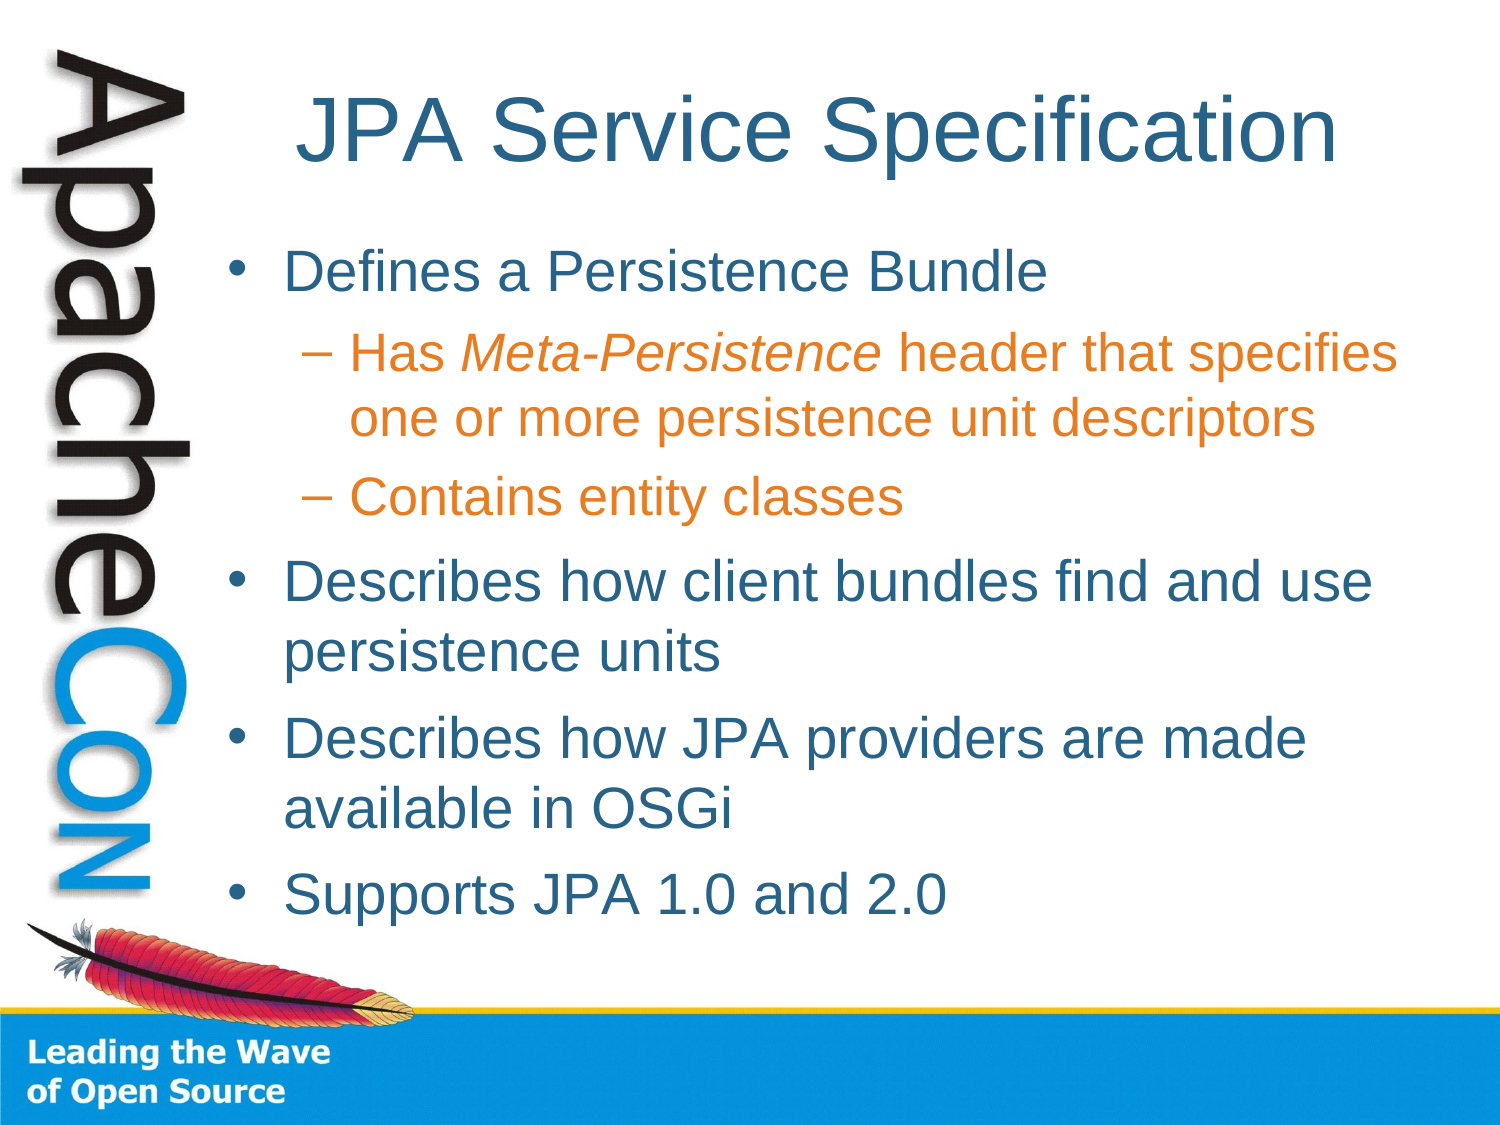

# JPA Service Specification
Defines a Persistence Bundle
Has Meta-Persistence header that specifies one or more persistence unit descriptors
Contains entity classes
Describes how client bundles find and use persistence units
Describes how JPA providers are made available in OSGi
Supports JPA 1.0 and 2.0